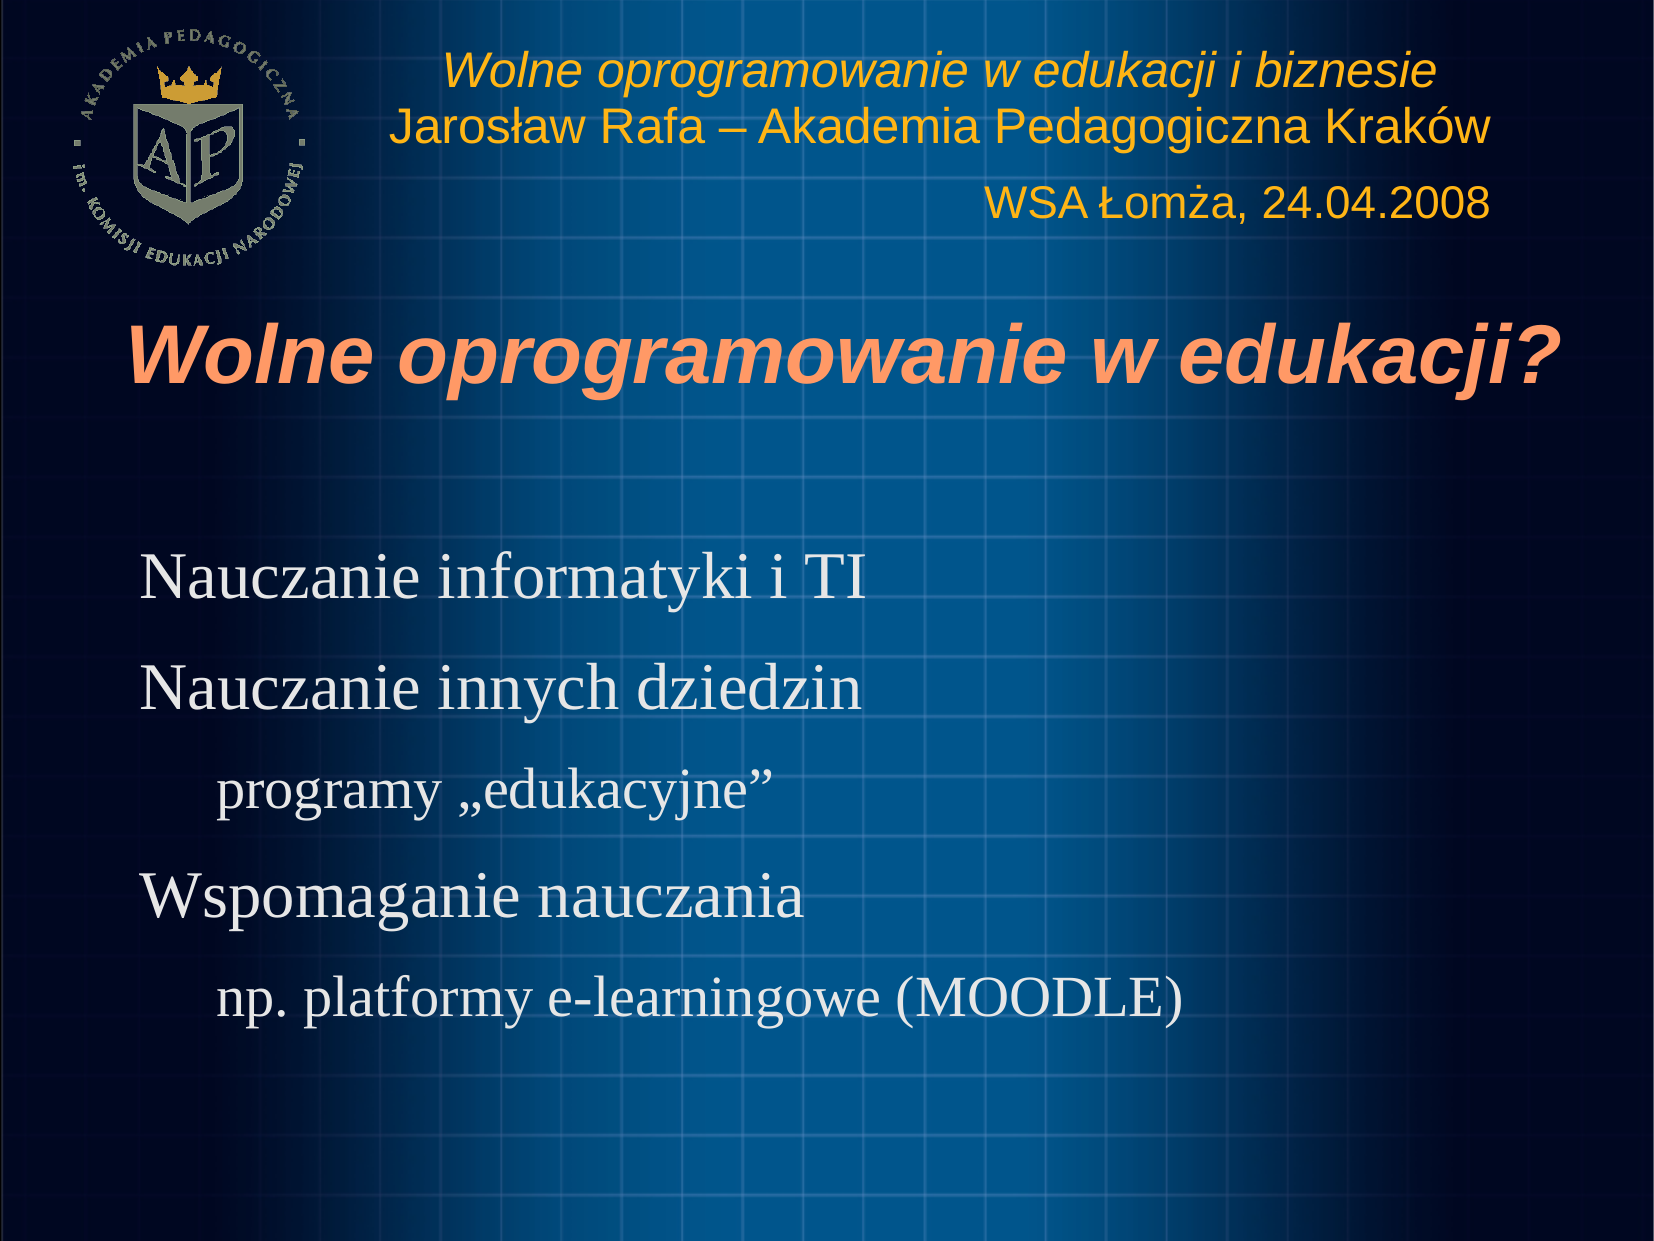

# Wolne oprogramowanie w edukacji?
Nauczanie informatyki i TI
Nauczanie innych dziedzin
programy „edukacyjne”
Wspomaganie nauczania
np. platformy e-learningowe (MOODLE)